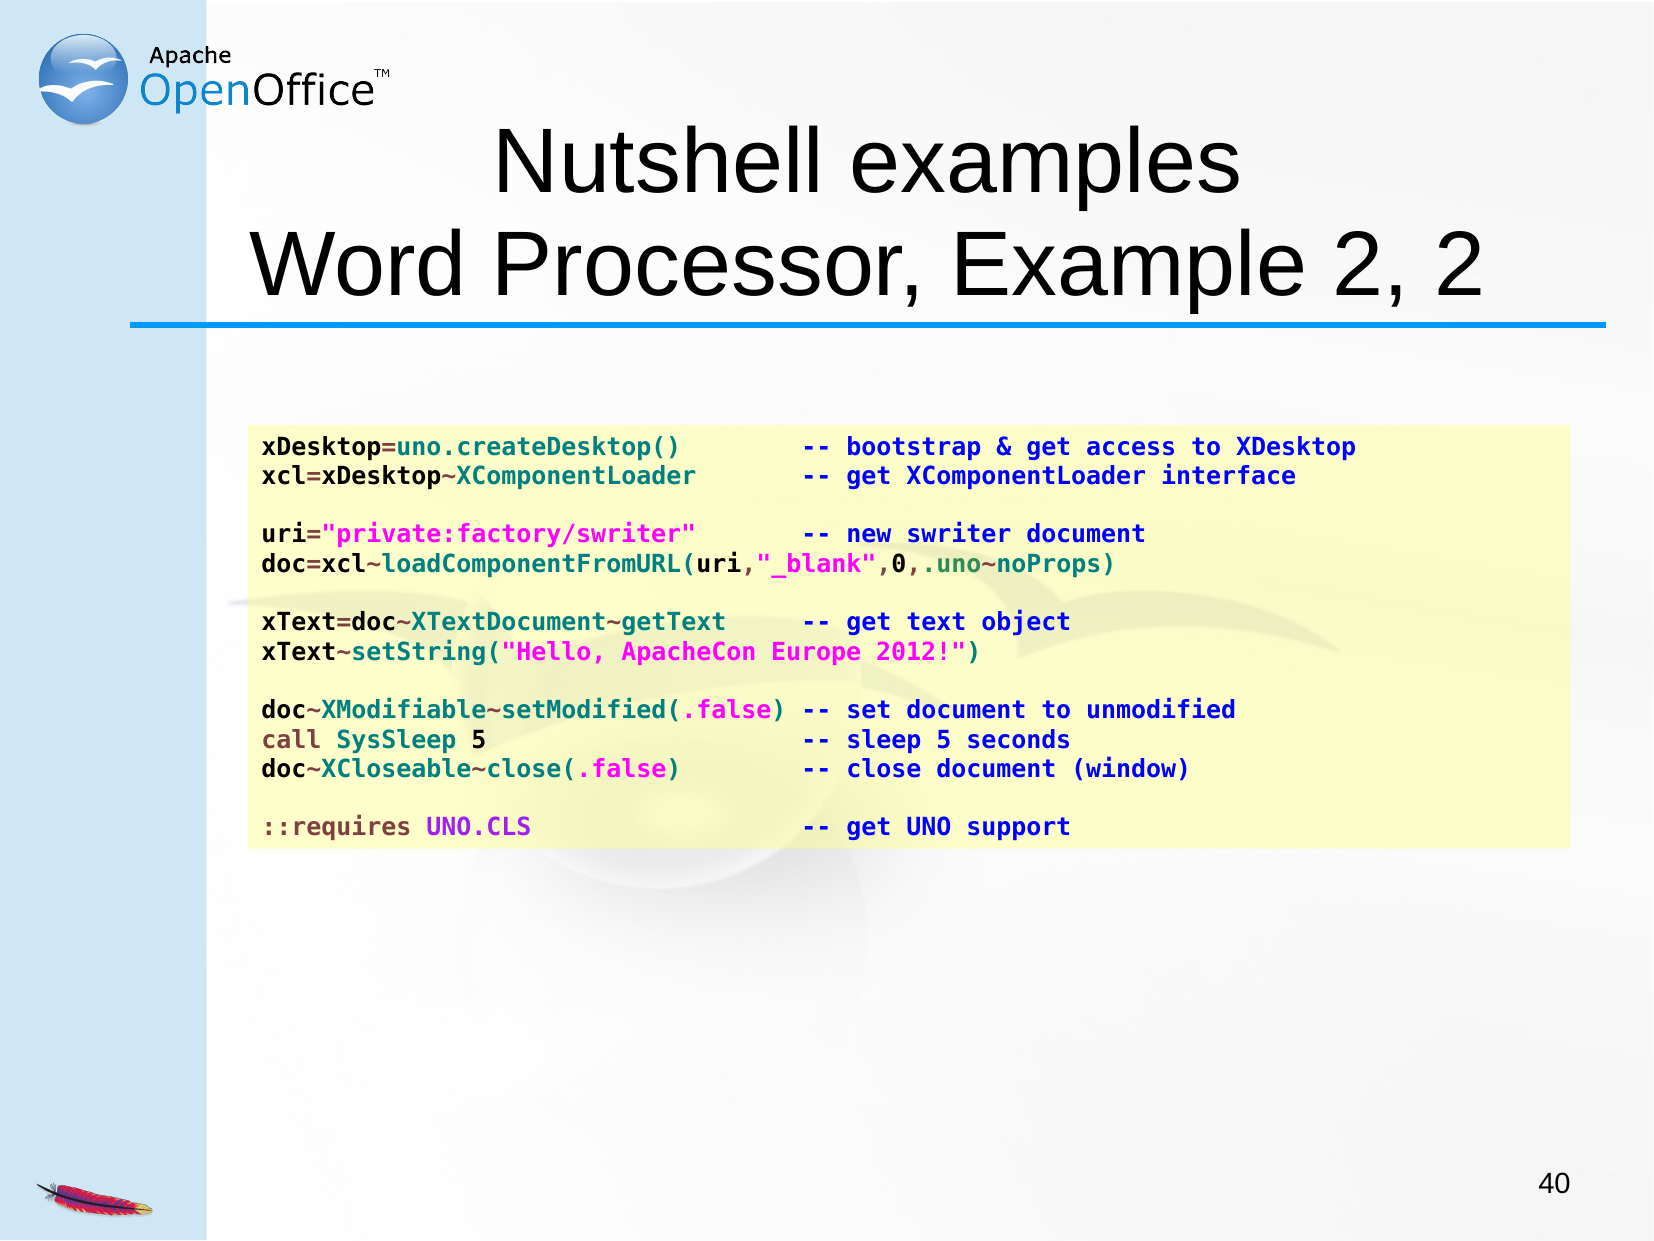

# Nutshell examples Word Processor, Example 2, 2
xDesktop=uno.createDesktop() -- bootstrap & get access to XDesktop
xcl=xDesktop~XComponentLoader -- get XComponentLoader interface
uri="private:factory/swriter" -- new swriter document
doc=xcl~loadComponentFromURL(uri,"_blank",0,.uno~noProps)
xText=doc~XTextDocument~getText -- get text object
xText~setString("Hello, ApacheCon Europe 2012!")
doc~XModifiable~setModified(.false) -- set document to unmodified
call SysSleep 5 -- sleep 5 seconds
doc~XCloseable~close(.false) -- close document (window)
::requires UNO.CLS -- get UNO support
40